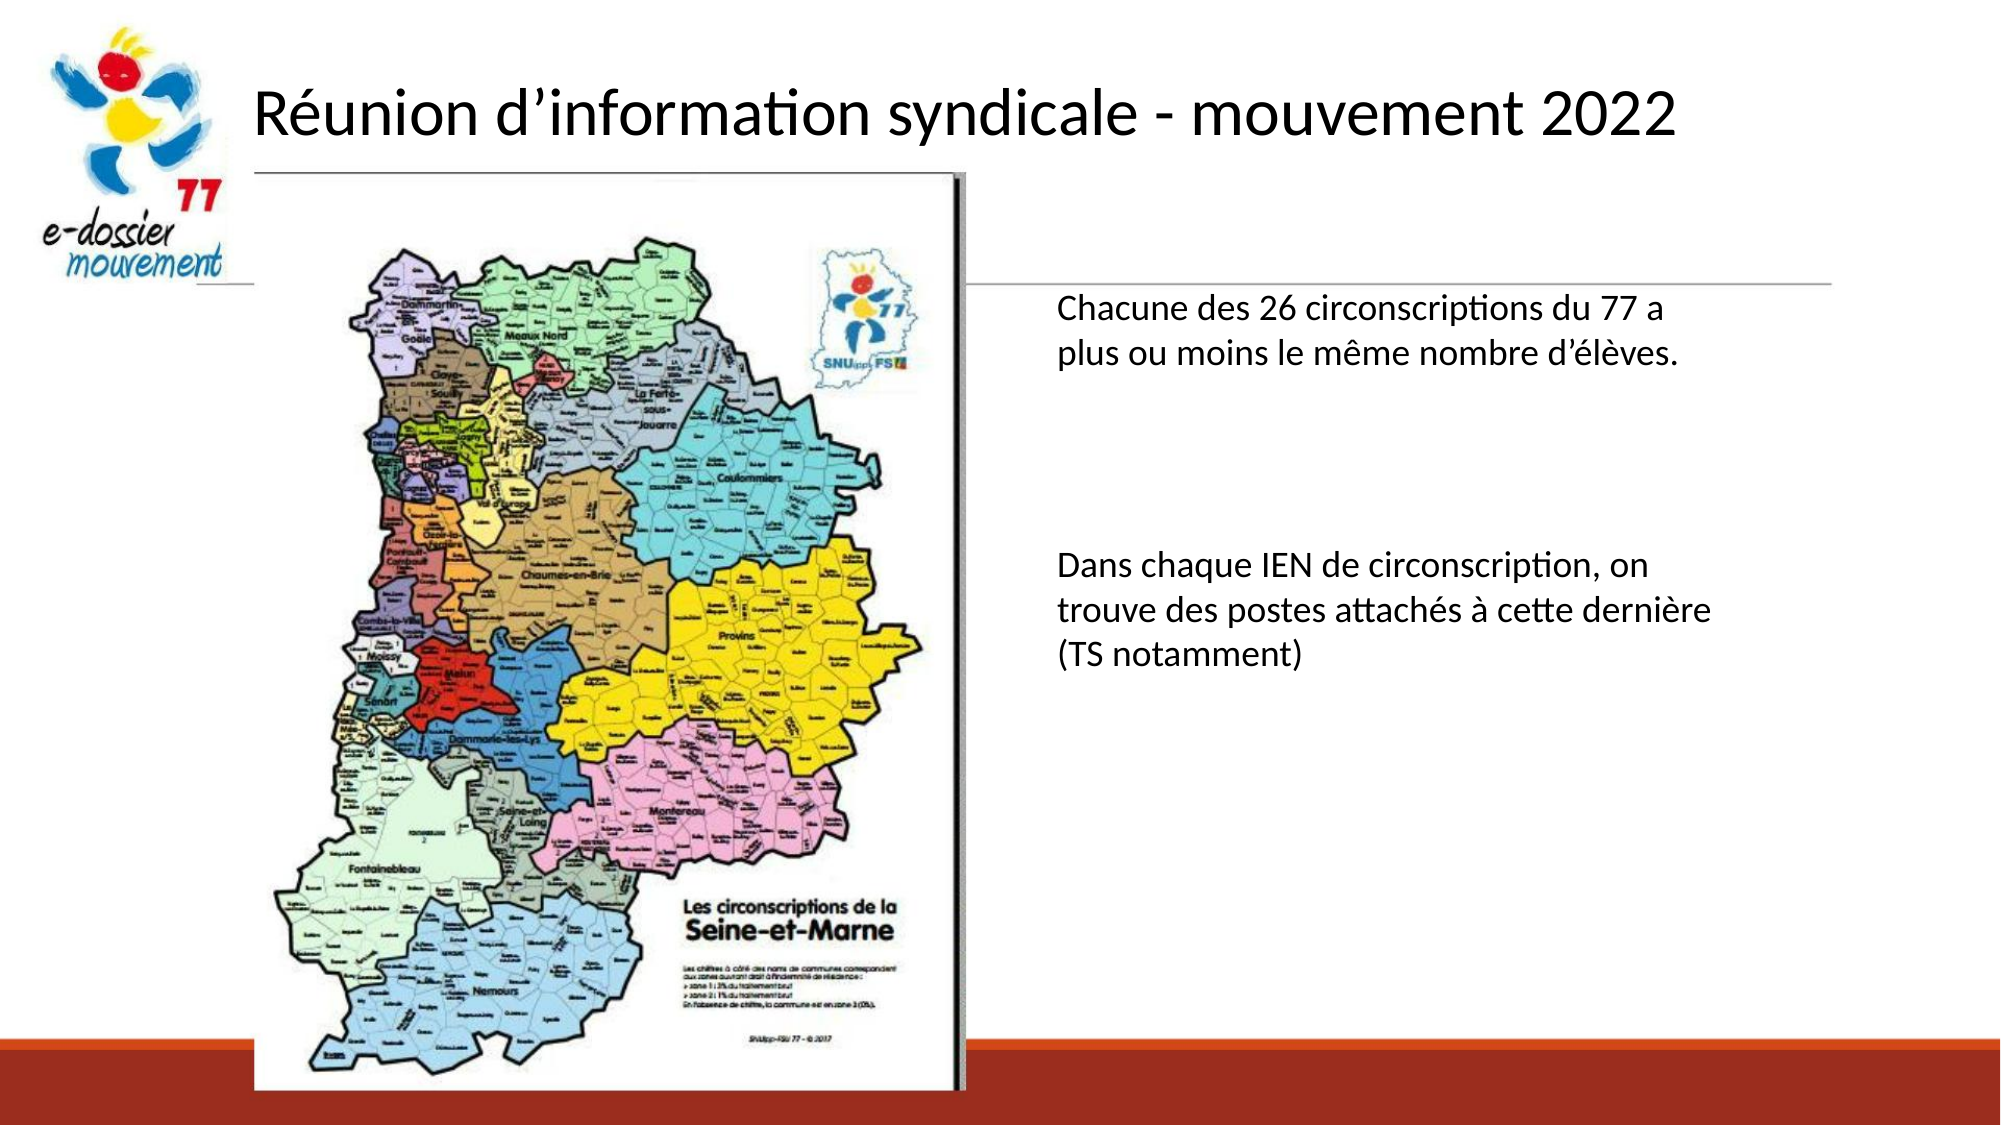

Réunion d’information syndicale - mouvement 2022
Chacune des 26 circonscriptions du 77 a plus ou moins le même nombre d’élèves.
Dans chaque IEN de circonscription, on
trouve des postes attachés à cette dernière
(TS notamment)